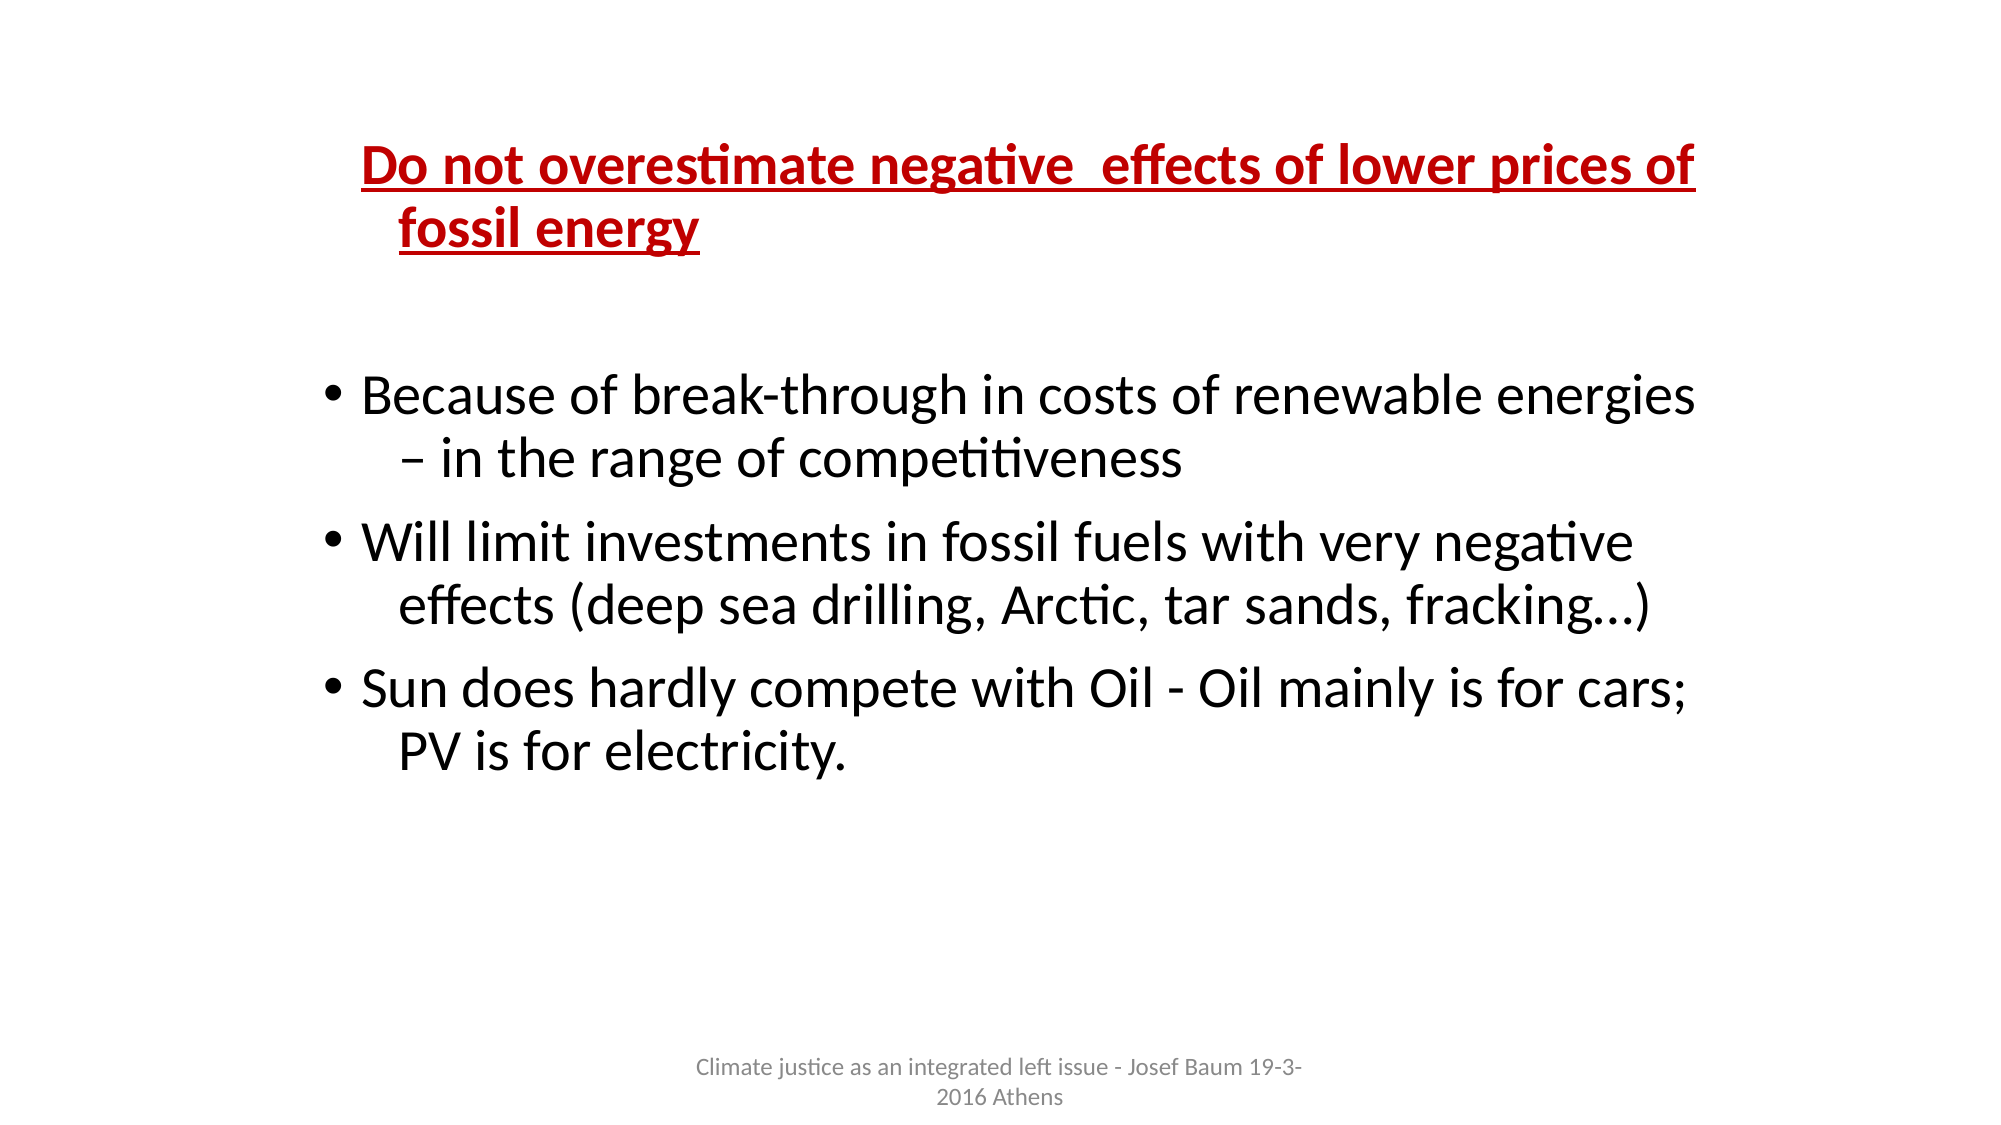

#
Do not overestimate negative effects of lower prices of fossil energy
Because of break-through in costs of renewable energies – in the range of competitiveness
Will limit investments in fossil fuels with very negative effects (deep sea drilling, Arctic, tar sands, fracking…)
Sun does hardly compete with Oil - Oil mainly is for cars; PV is for electricity.
Climate justice as an integrated left issue - Josef Baum 19-3-2016 Athens